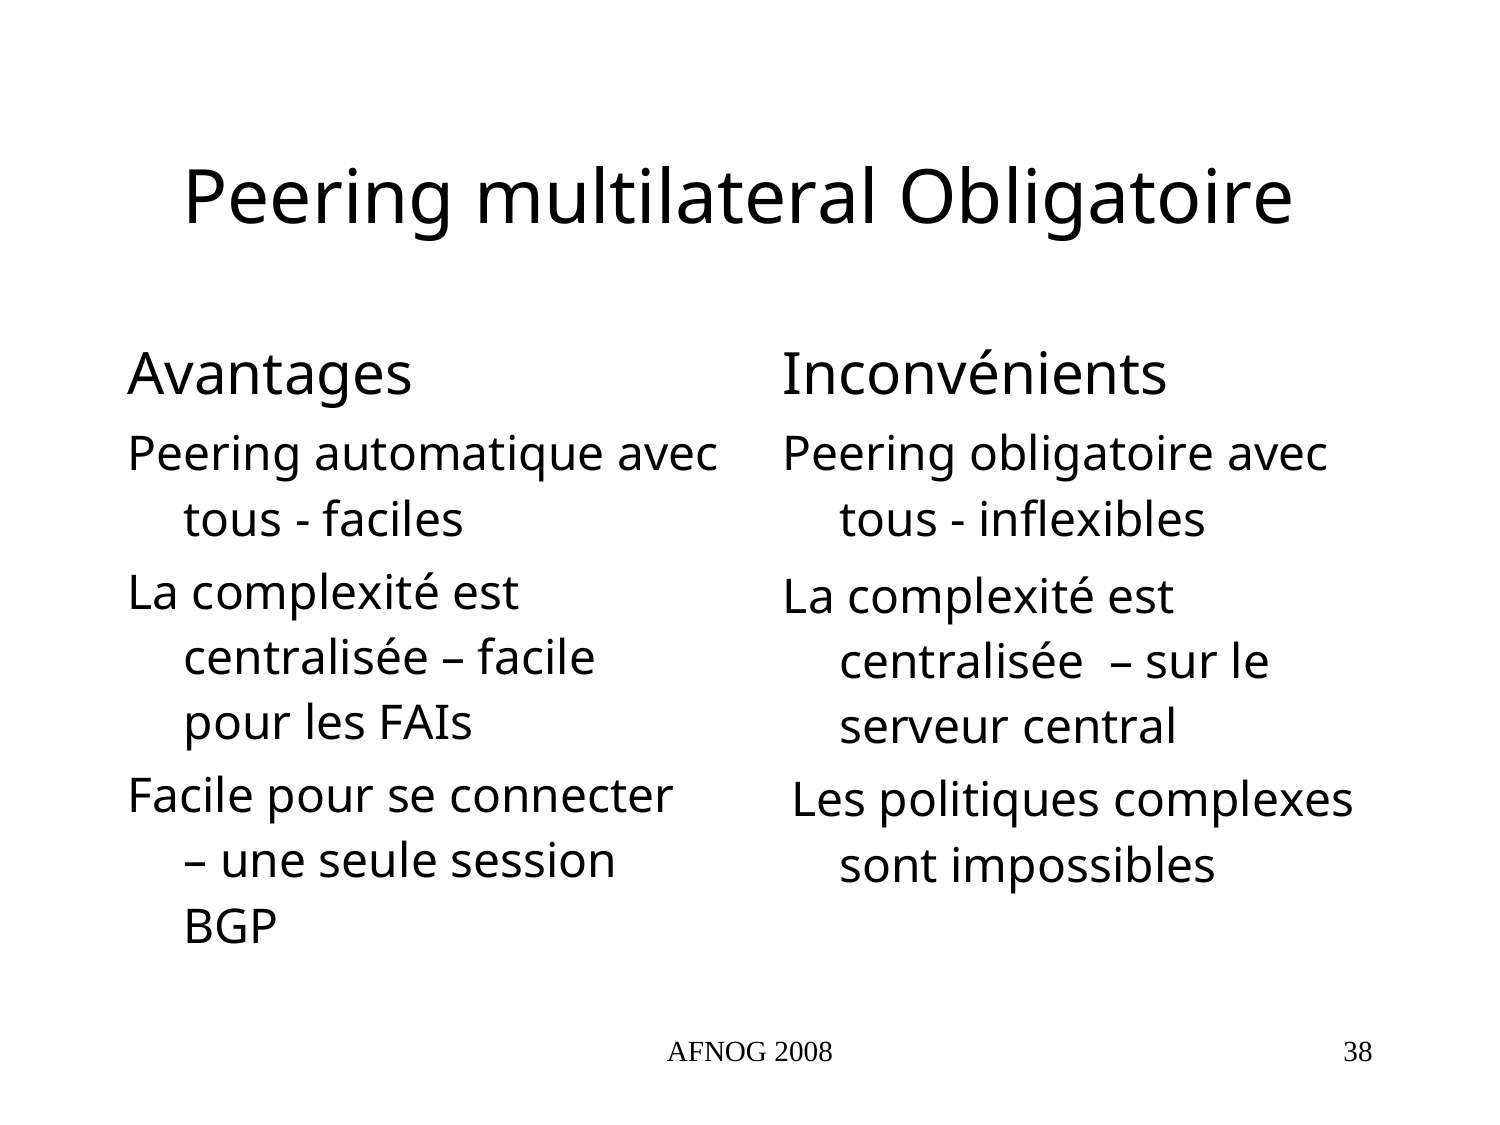

# Peering multilateral Obligatoire
Avantages
Peering automatique avec tous - faciles
La complexité est centralisée – facile pour les FAIs
Facile pour se connecter – une seule session BGP
Inconvénients
Peering obligatoire avec tous - inflexibles
La complexité est centralisée – sur le serveur central
 Les politiques complexes sont impossibles
AFNOG 2008